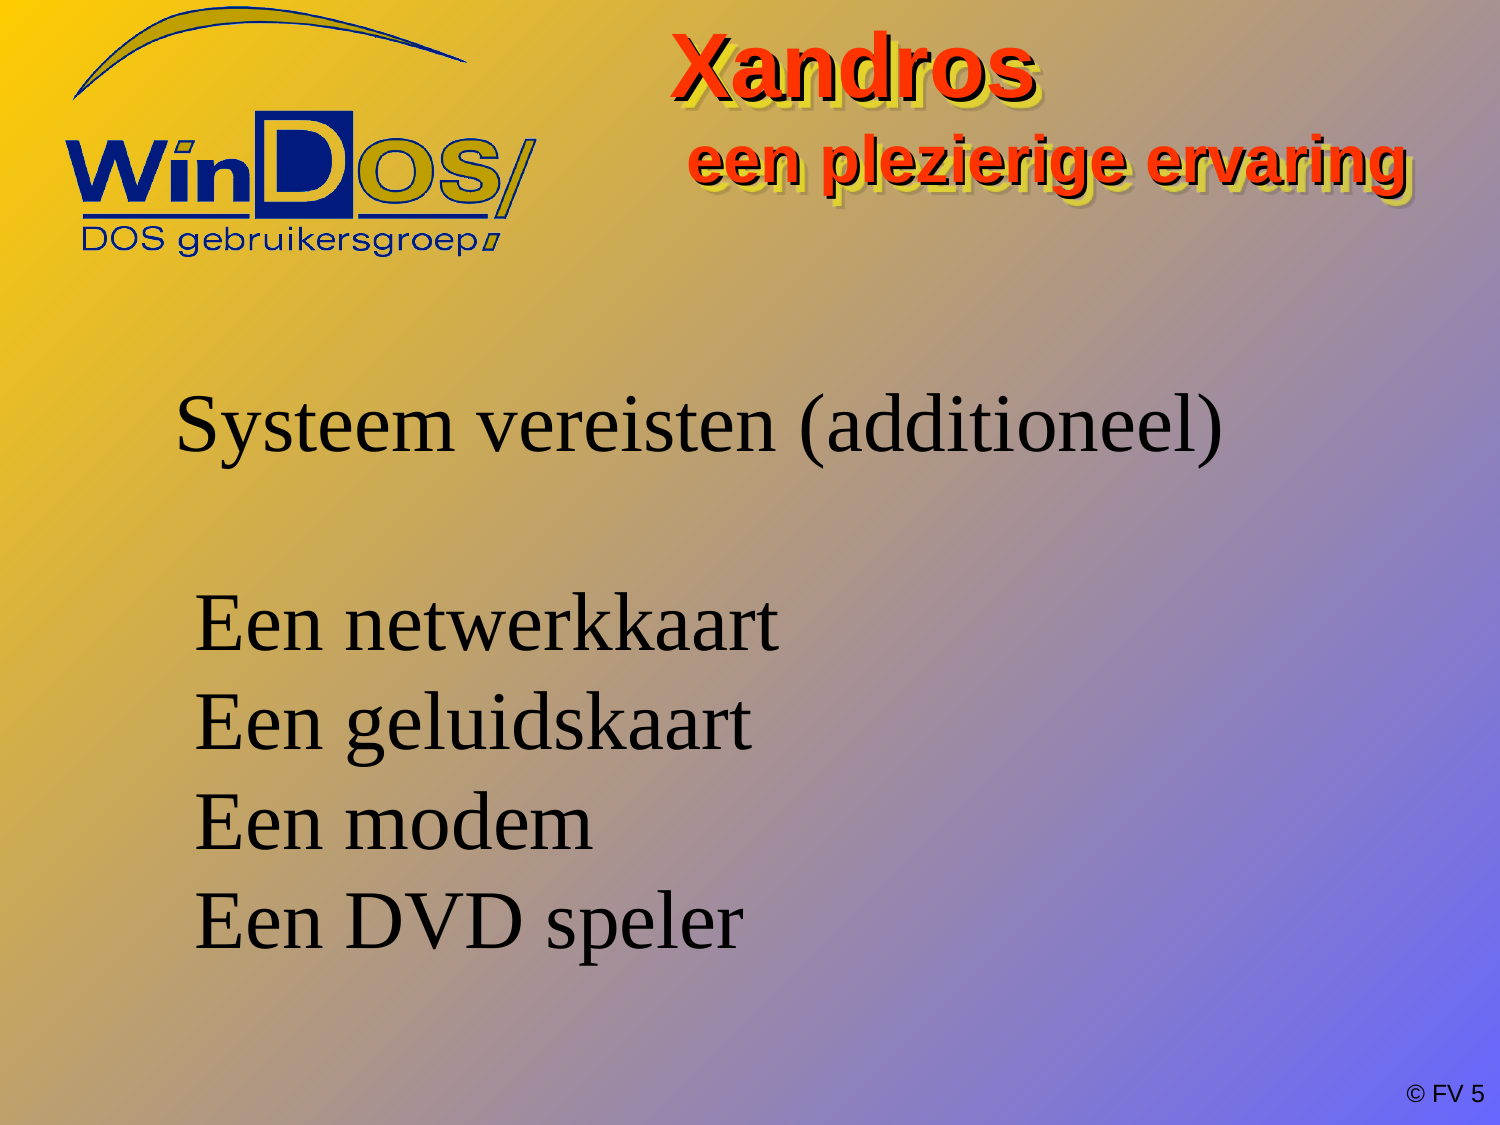

Xandros een plezierige ervaring
Systeem vereisten (additioneel)
 Een netwerkkaart
 Een geluidskaart
 Een modem
 Een DVD speler
© FV